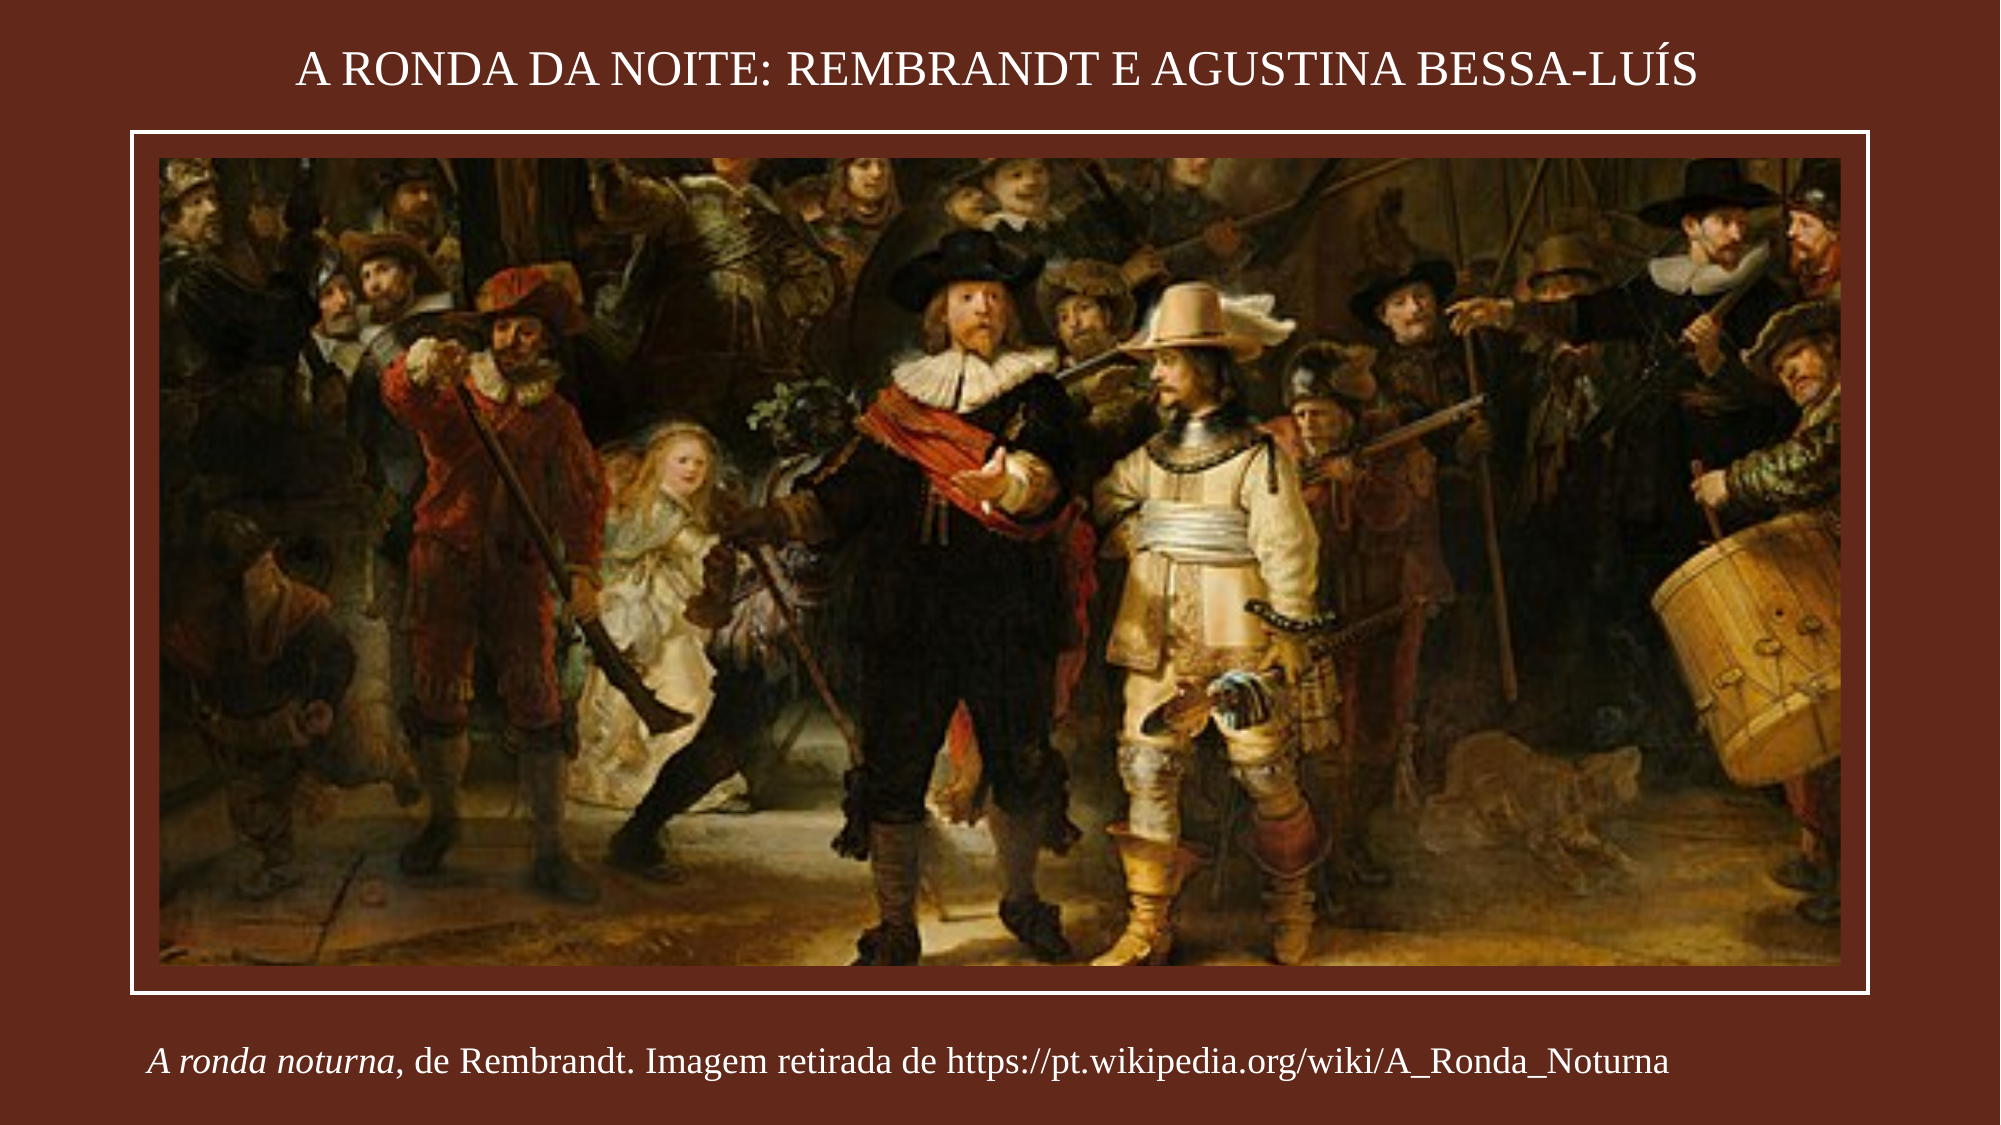

A RONDA DA NOITE: REMBRANDT E AGUSTINA BESSA-LUÍS
A ronda noturna, de Rembrandt. Imagem retirada de https://pt.wikipedia.org/wiki/A_Ronda_Noturna